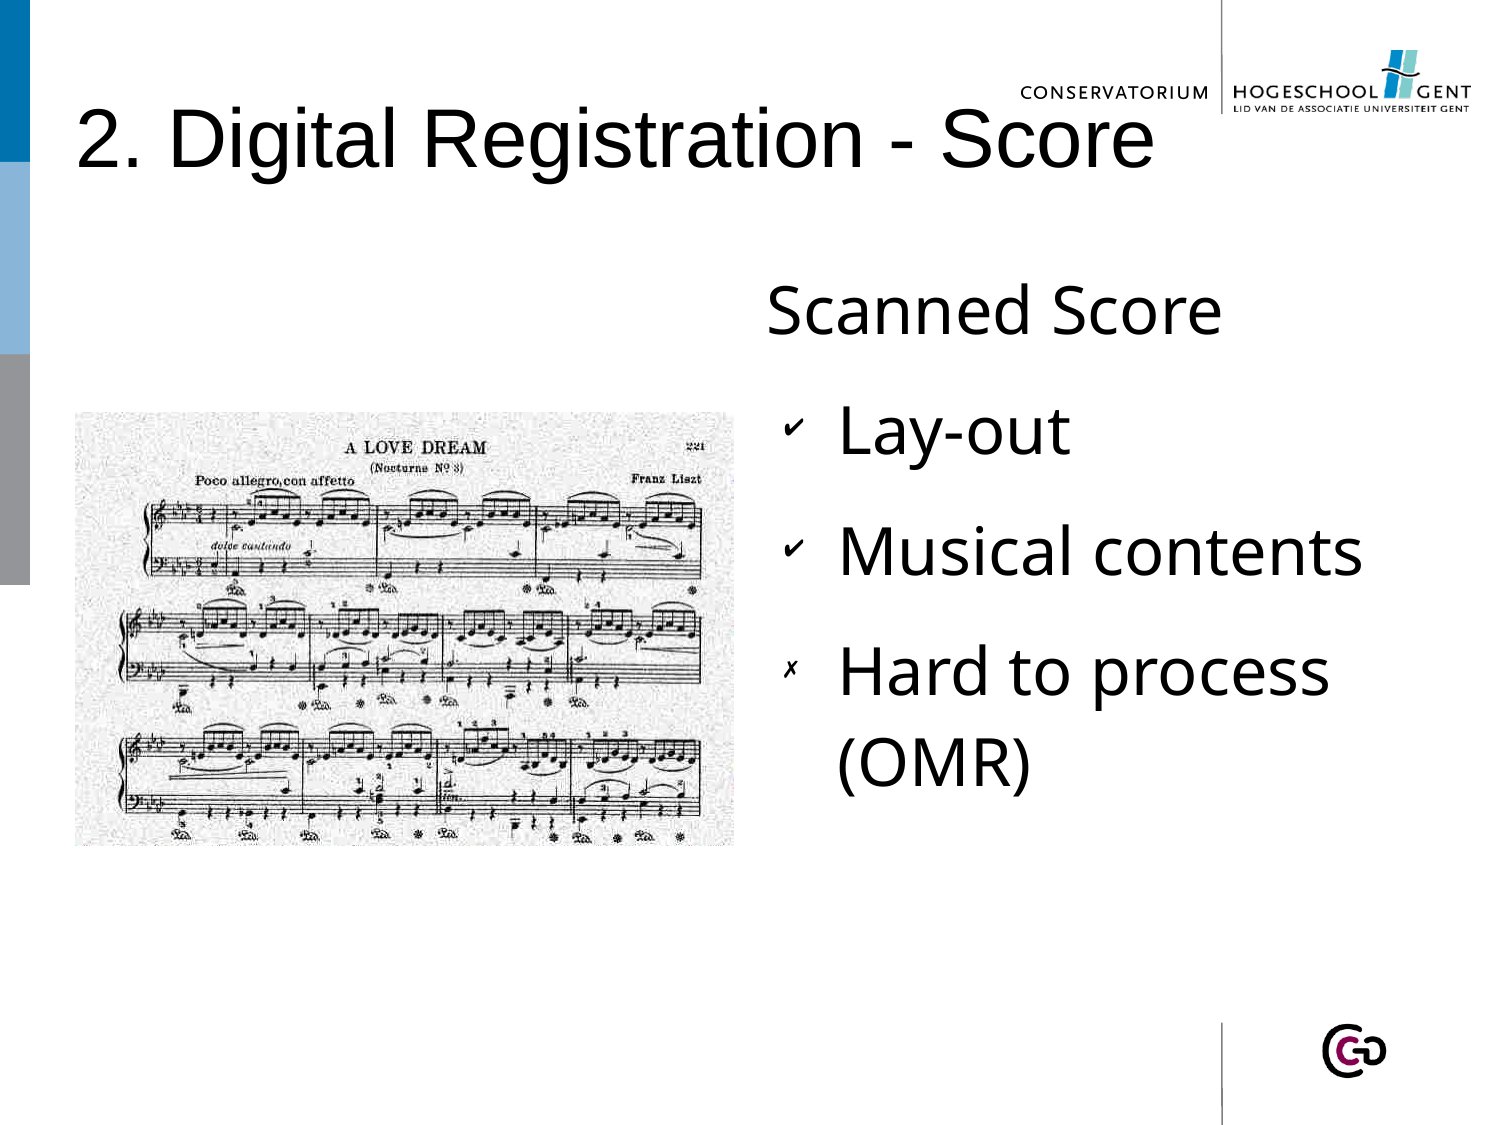

# 2. Digital Registration - Score
Scanned Score
Lay-out
Musical contents
Hard to process (OMR)